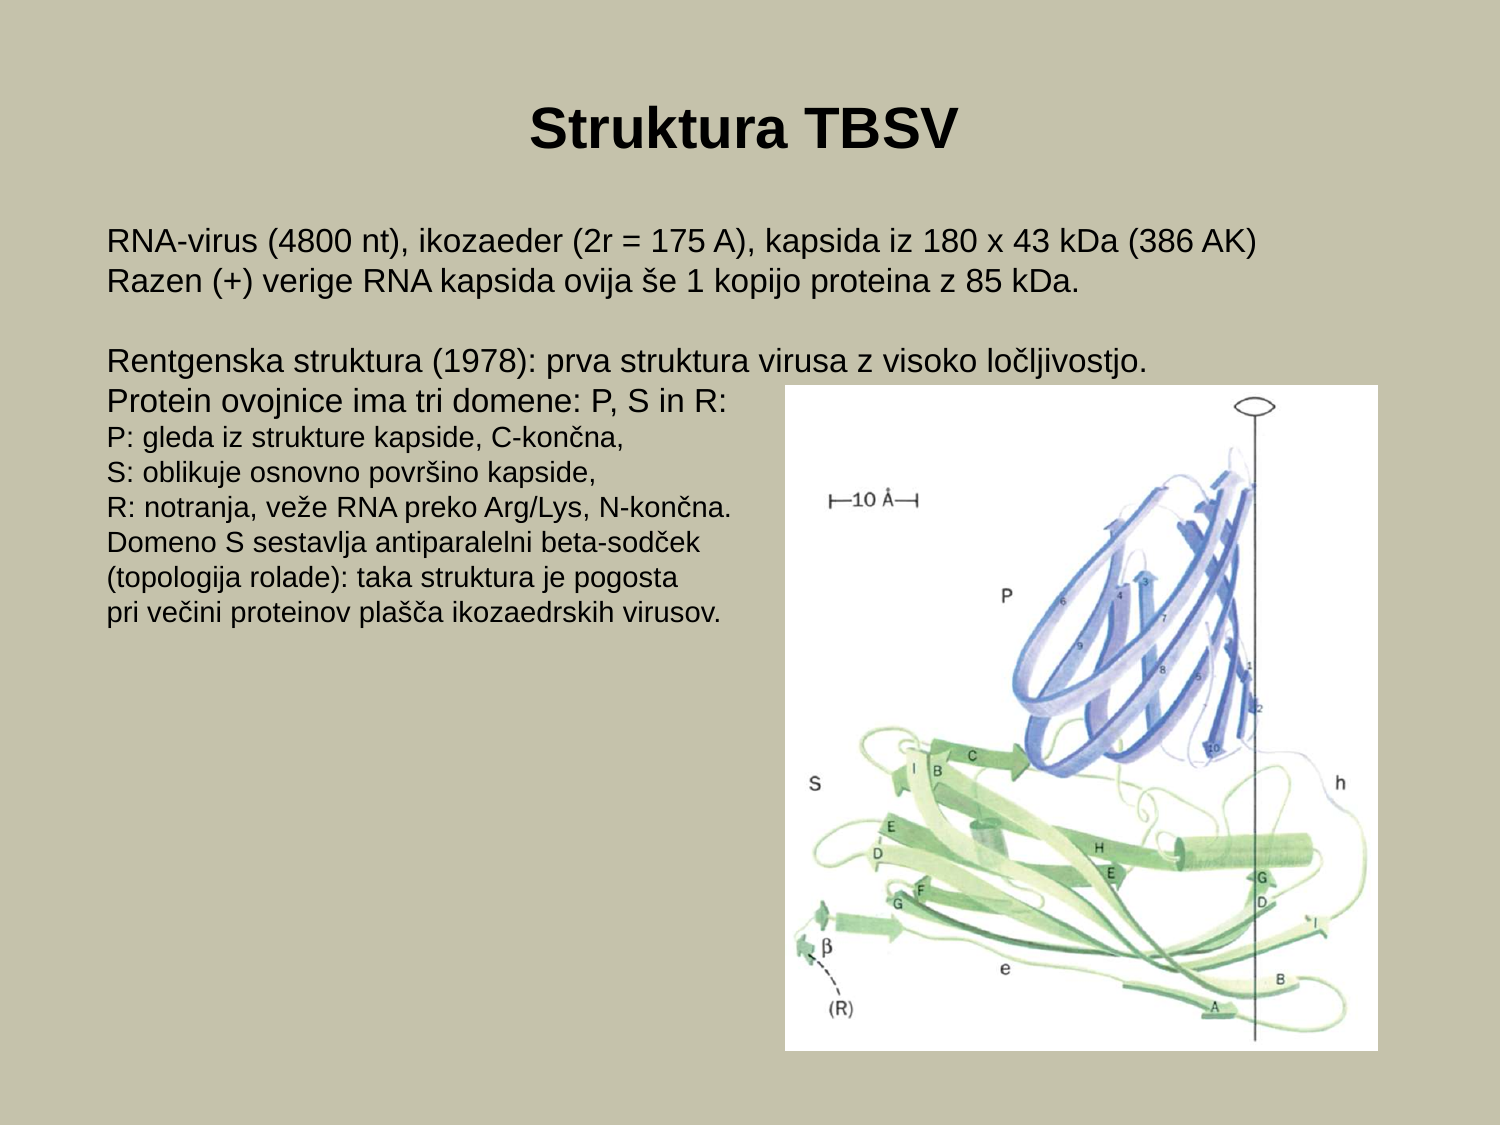

# Struktura TBSV
RNA-virus (4800 nt), ikozaeder (2r = 175 A), kapsida iz 180 x 43 kDa (386 AK)
Razen (+) verige RNA kapsida ovija še 1 kopijo proteina z 85 kDa.
Rentgenska struktura (1978): prva struktura virusa z visoko ločljivostjo.
Protein ovojnice ima tri domene: P, S in R:
P: gleda iz strukture kapside, C-končna,
S: oblikuje osnovno površino kapside,
R: notranja, veže RNA preko Arg/Lys, N-končna.
Domeno S sestavlja antiparalelni beta-sodček
(topologija rolade): taka struktura je pogosta
pri večini proteinov plašča ikozaedrskih virusov.